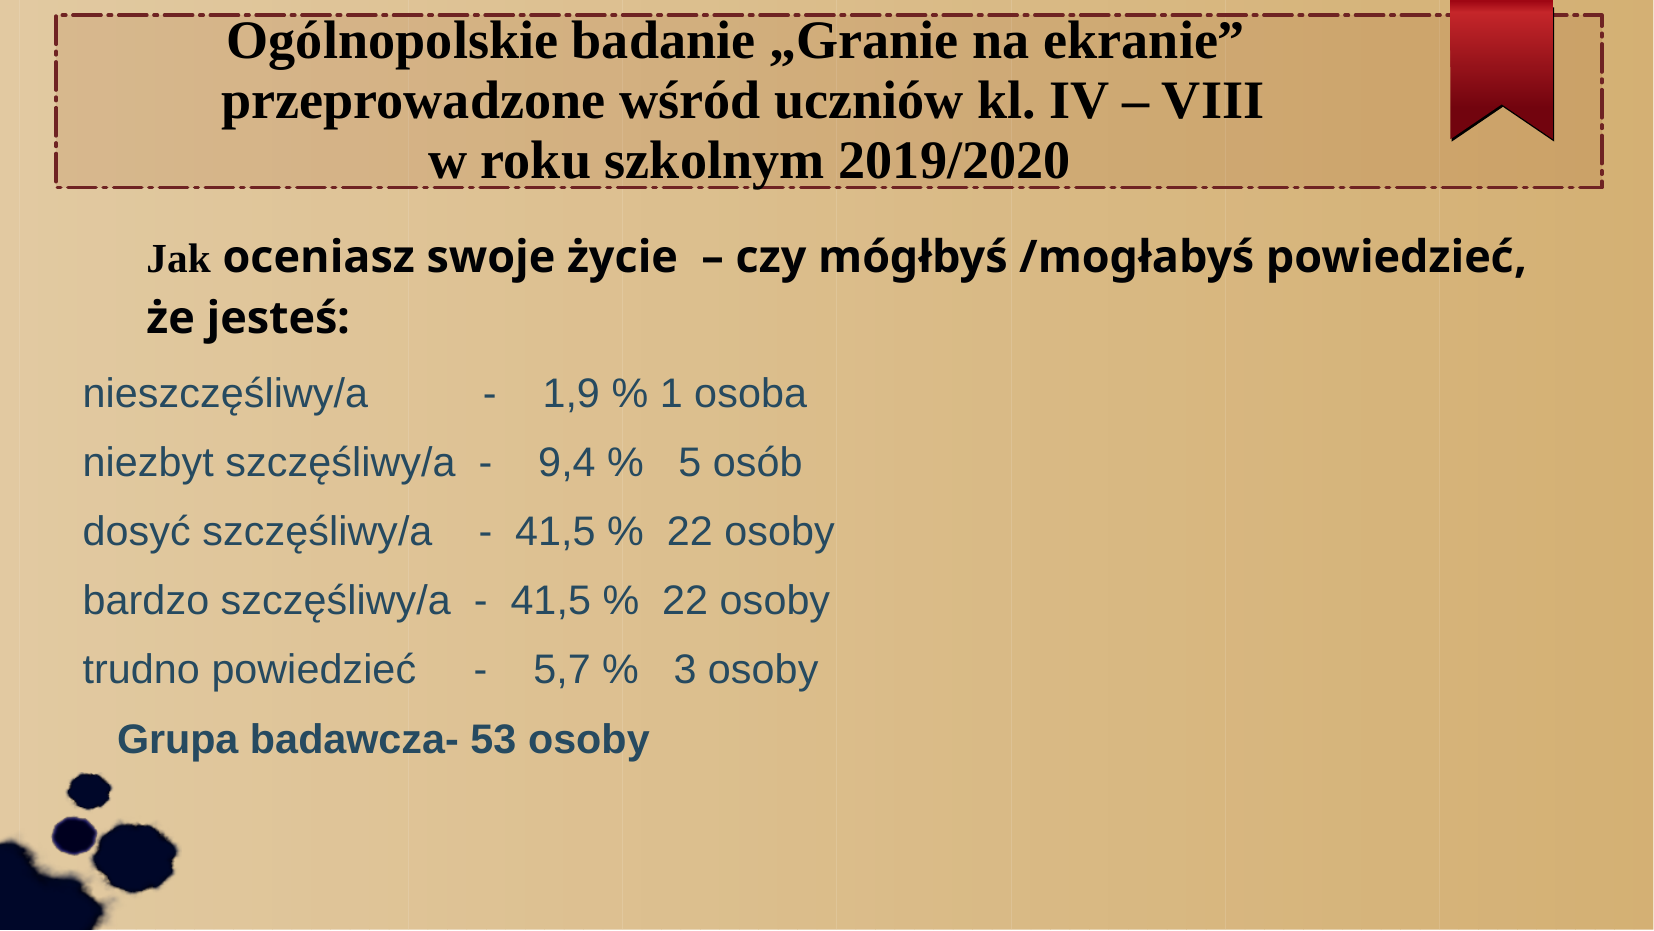

# Ogólnopolskie badanie „Granie na ekranie” przeprowadzone wśród uczniów kl. IV – VIII w roku szkolnym 2019/2020
Jak oceniasz swoje życie – czy mógłbyś /mogłabyś powiedzieć, że jesteś:
nieszczęśliwy/a - 1,9 % 1 osoba
niezbyt szczęśliwy/a - 9,4 % 5 osób
dosyć szczęśliwy/a - 41,5 % 22 osoby
bardzo szczęśliwy/a - 41,5 % 22 osoby
trudno powiedzieć - 5,7 % 3 osoby
 Grupa badawcza- 53 osoby